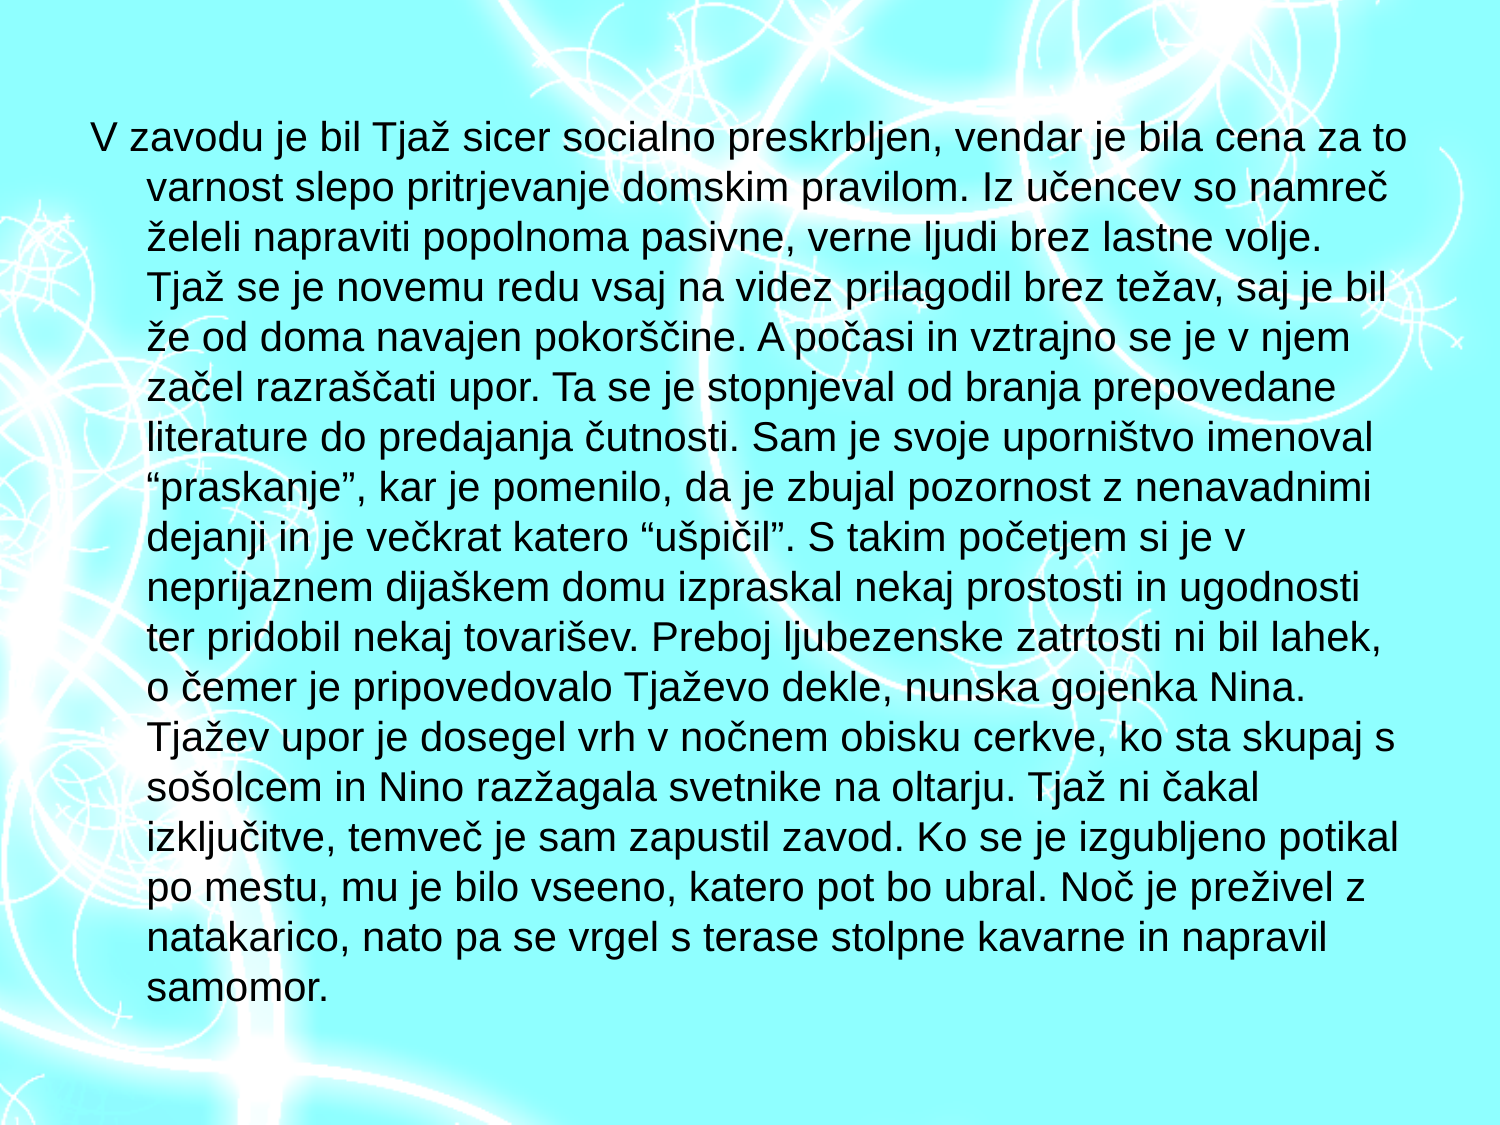

# V zavodu je bil Tjaž sicer socialno preskrbljen, vendar je bila cena za to varnost slepo pritrjevanje domskim pravilom. Iz učencev so namreč želeli napraviti popolnoma pasivne, verne ljudi brez lastne volje. Tjaž se je novemu redu vsaj na videz prilagodil brez težav, saj je bil že od doma navajen pokorščine. A počasi in vztrajno se je v njem začel razraščati upor. Ta se je stopnjeval od branja prepovedane literature do predajanja čutnosti. Sam je svoje uporništvo imenoval “praskanje”, kar je pomenilo, da je zbujal pozornost z nenavadnimi dejanji in je večkrat katero “ušpičil”. S takim početjem si je v neprijaznem dijaškem domu izpraskal nekaj prostosti in ugodnosti ter pridobil nekaj tovarišev. Preboj ljubezenske zatrtosti ni bil lahek, o čemer je pripovedovalo Tjaževo dekle, nunska gojenka Nina. Tjažev upor je dosegel vrh v nočnem obisku cerkve, ko sta skupaj s sošolcem in Nino razžagala svetnike na oltarju. Tjaž ni čakal izključitve, temveč je sam zapustil zavod. Ko se je izgubljeno potikal po mestu, mu je bilo vseeno, katero pot bo ubral. Noč je preživel z natakarico, nato pa se vrgel s terase stolpne kavarne in napravil samomor.